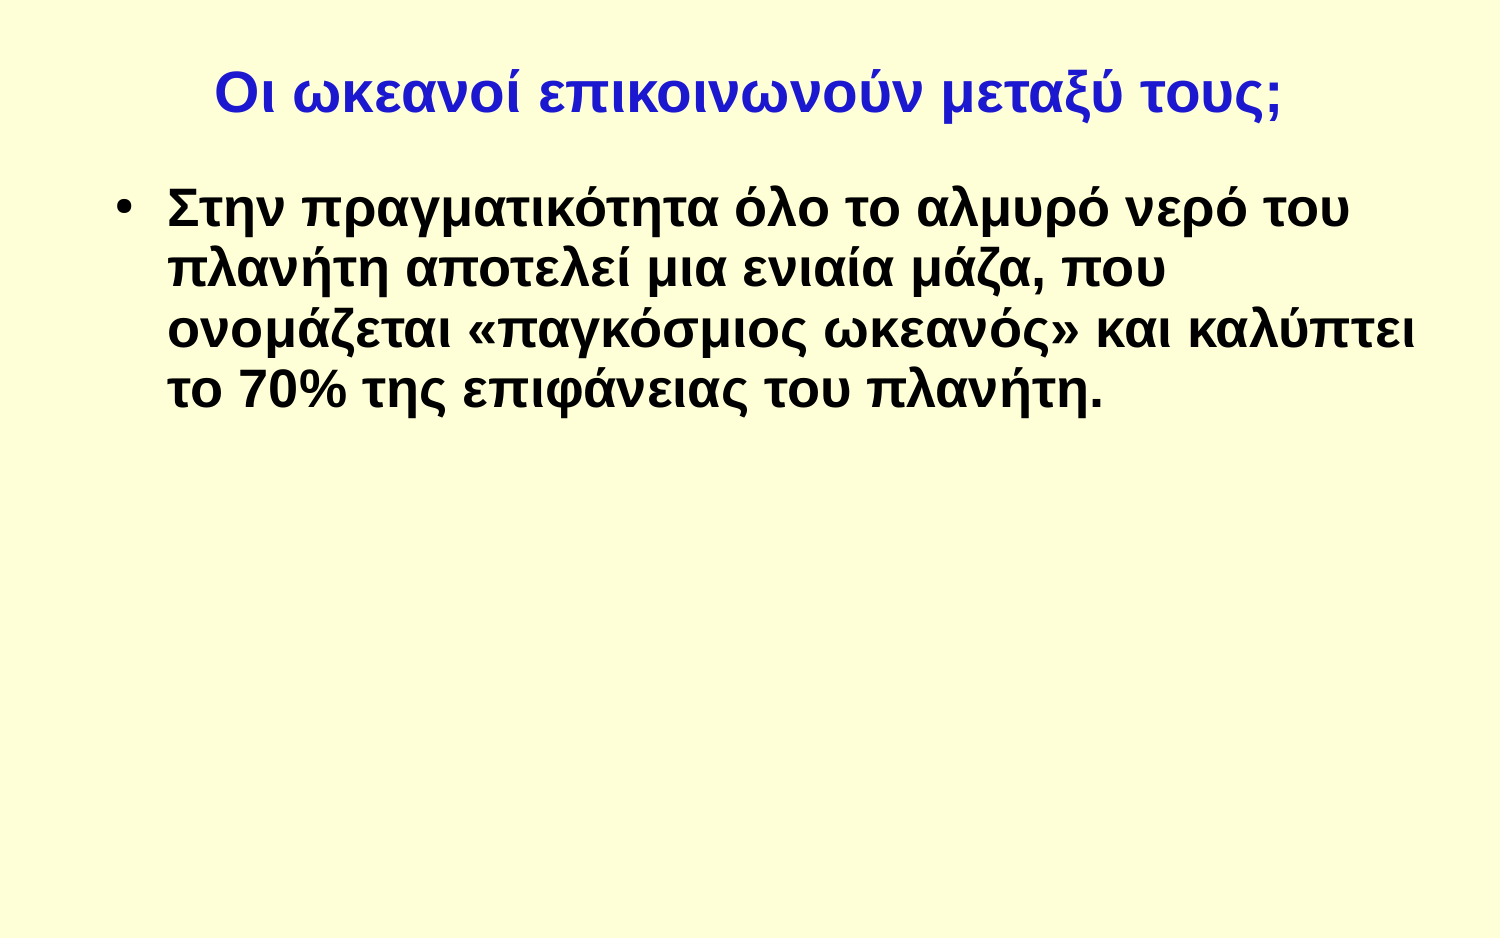

# Οι ωκεανοί επικοινωνούν μεταξύ τους;
Στην πραγματικότητα όλο το αλμυρό νερό του πλανήτη αποτελεί μια ενιαία μάζα, που ονομάζεται «παγκόσμιος ωκεανός» και καλύπτει το 70% της επιφάνειας του πλανήτη.